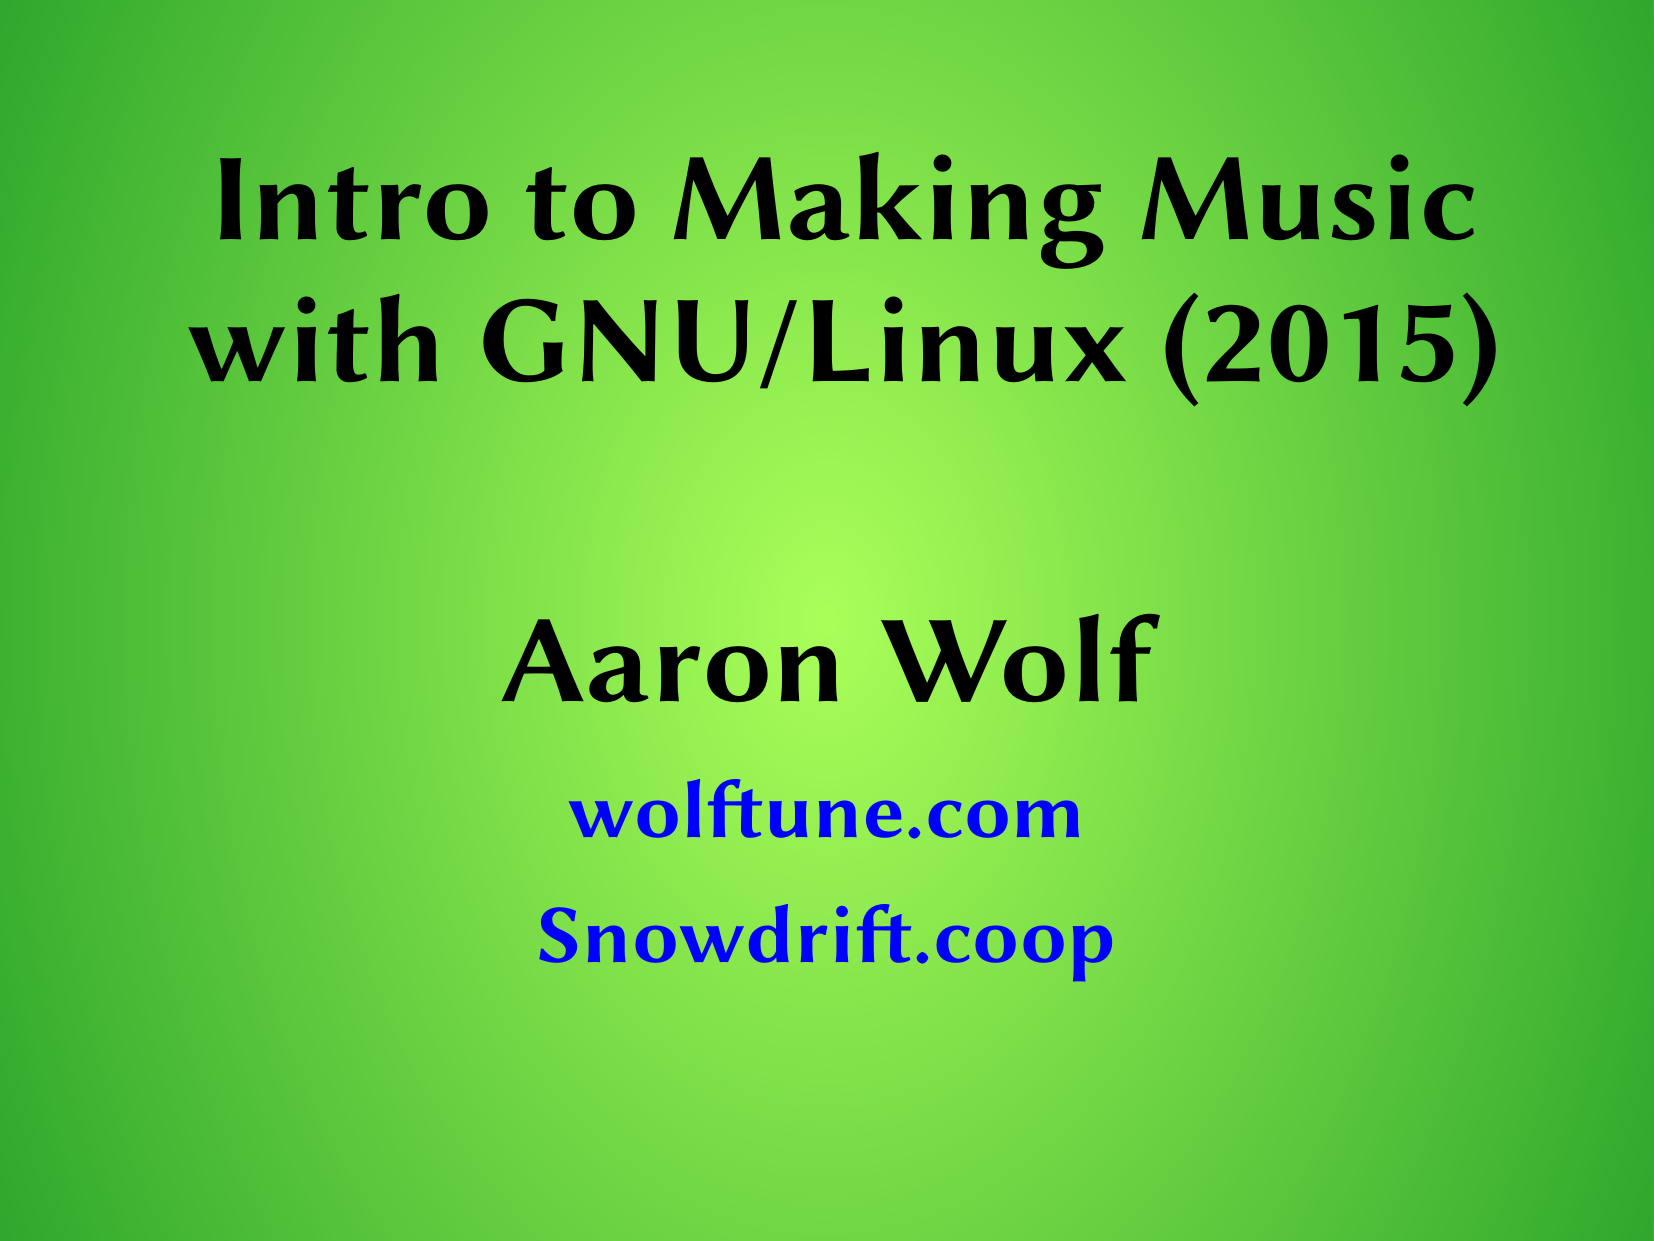

Intro to Making Music with GNU/Linux (2015)
Aaron Wolf
wolftune.com
Snowdrift.coop